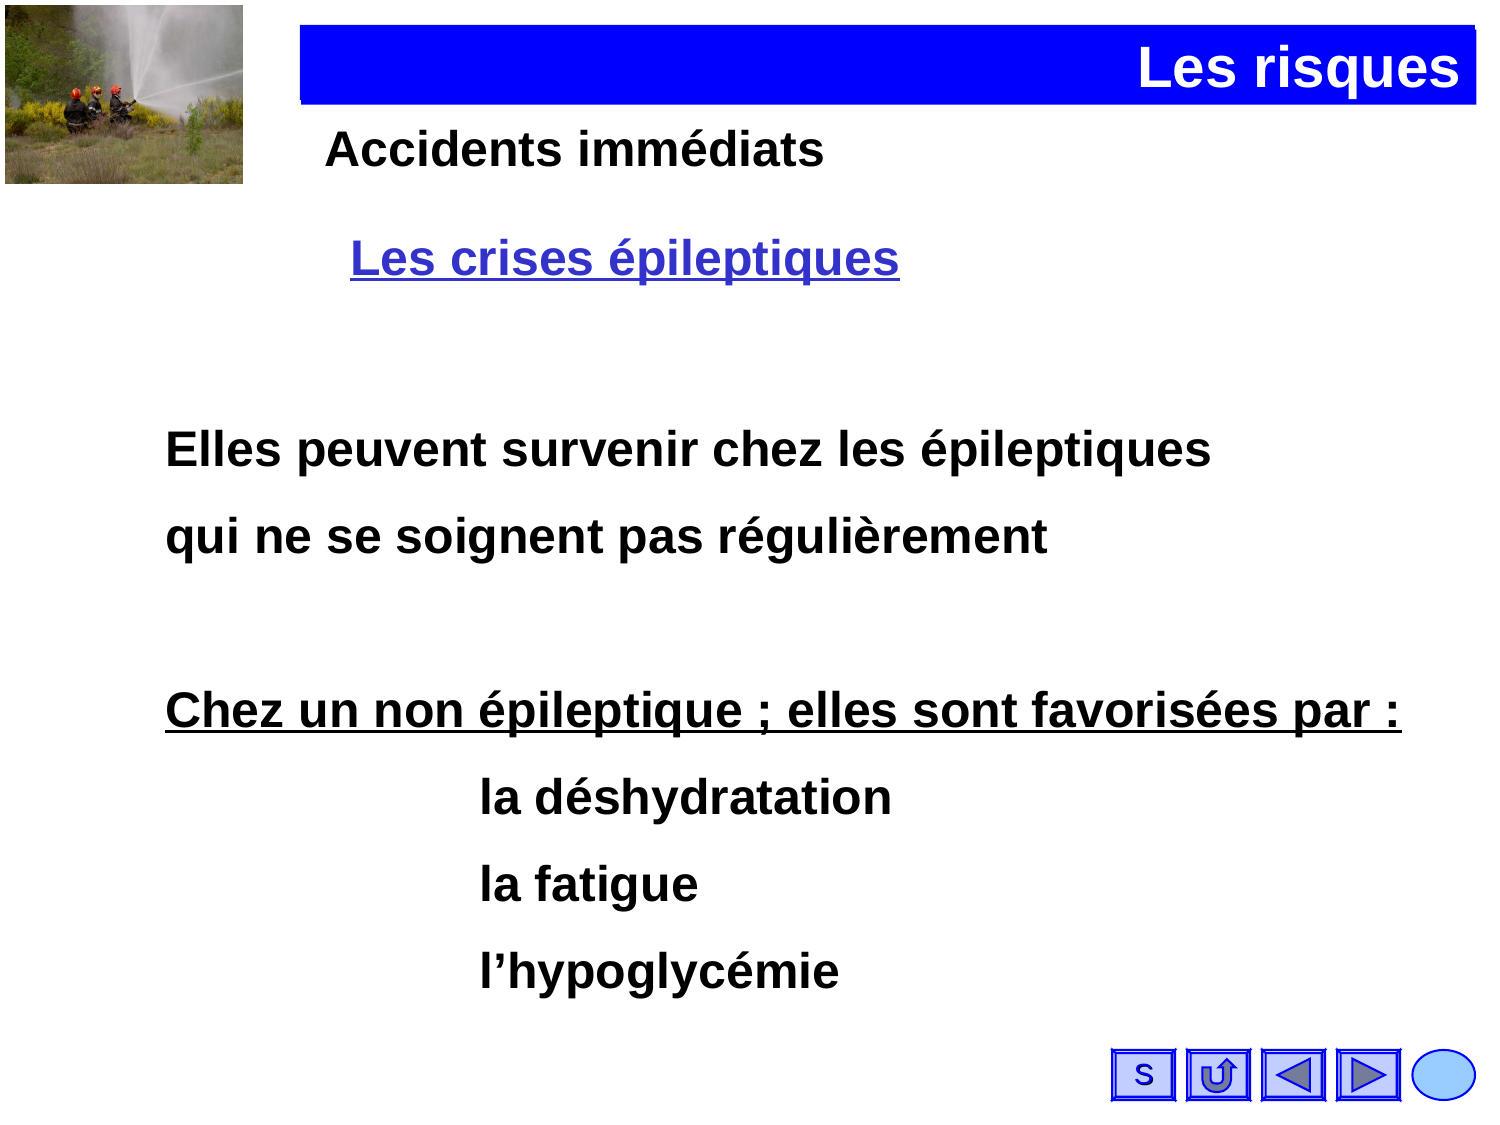

Les risques
Accidents immédiats
Les crises épileptiques
Elles peuvent survenir chez les épileptiques
qui ne se soignent pas régulièrement
Chez un non épileptique ; elles sont favorisées par :
		 la déshydratation
		 la fatigue
		 l’hypoglycémie